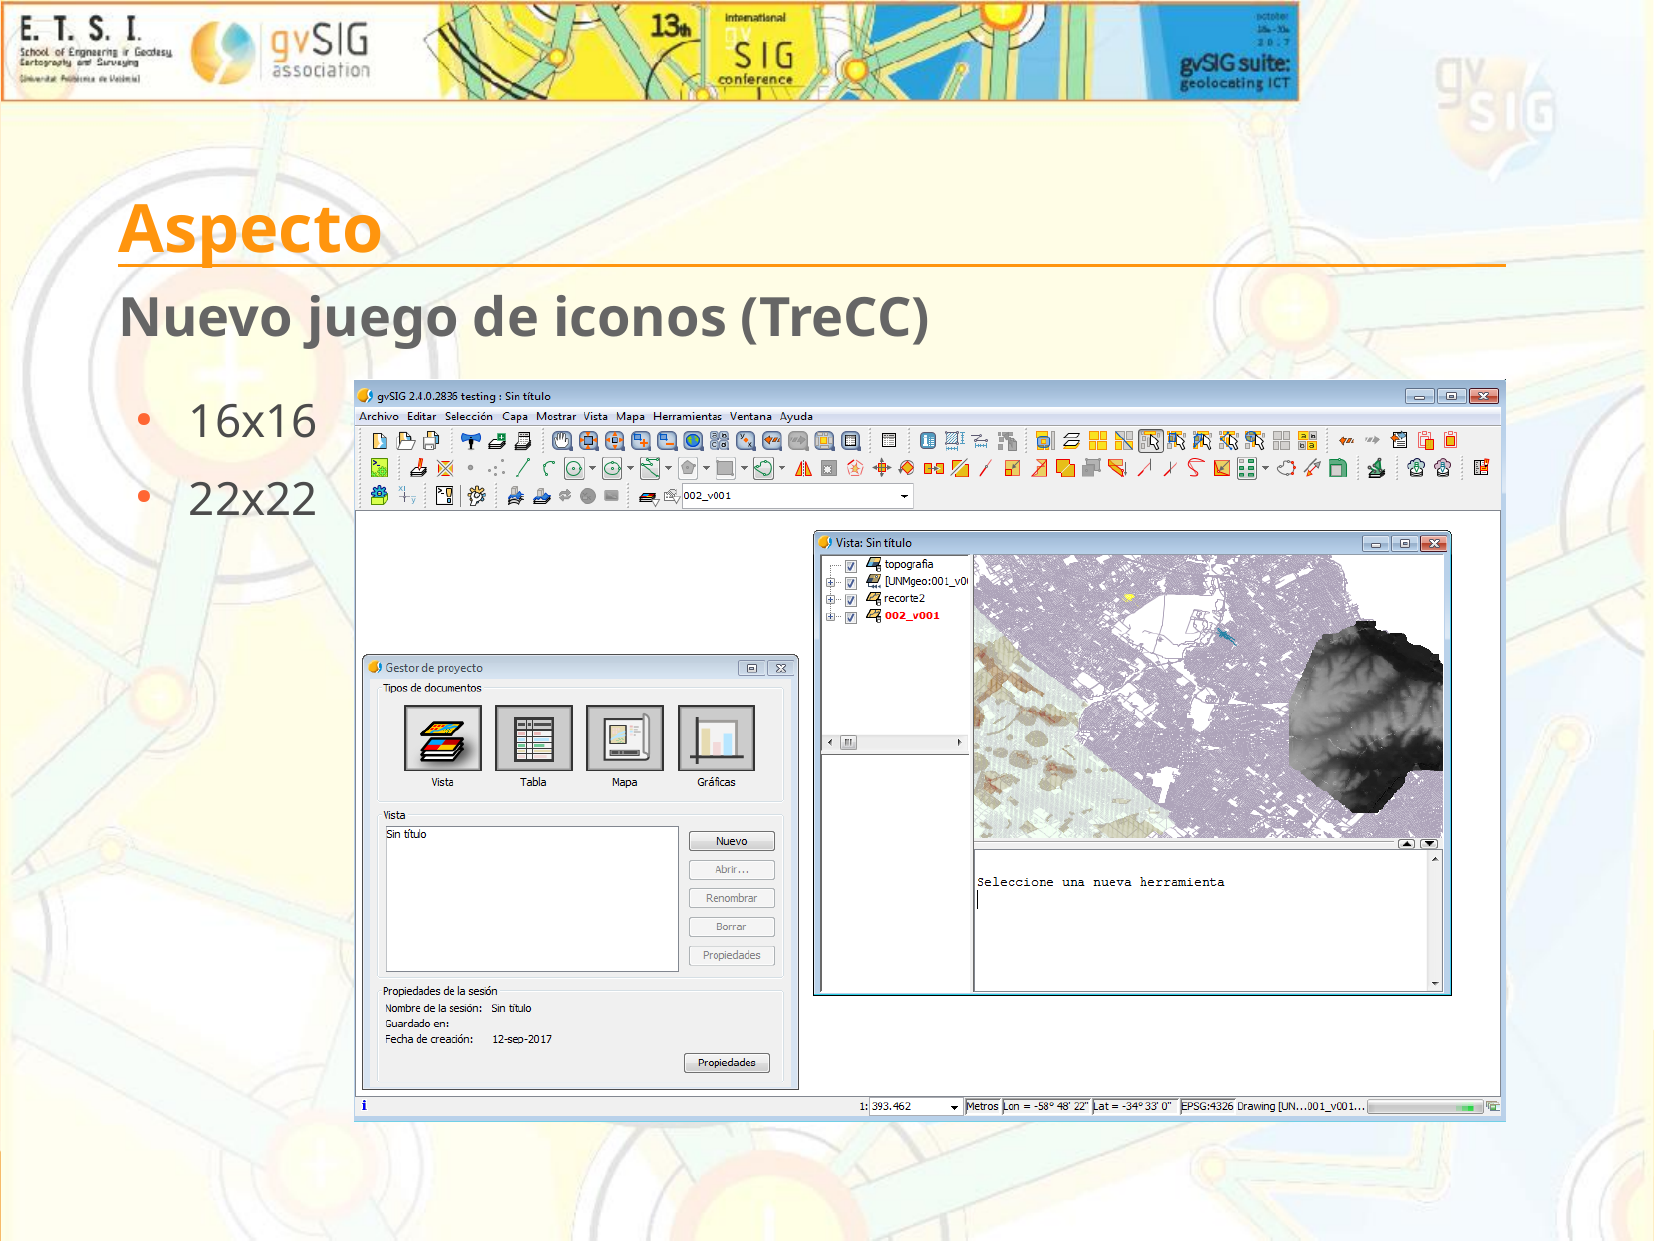

# Aspecto
Nuevo juego de iconos (TreCC)
16x16
22x22